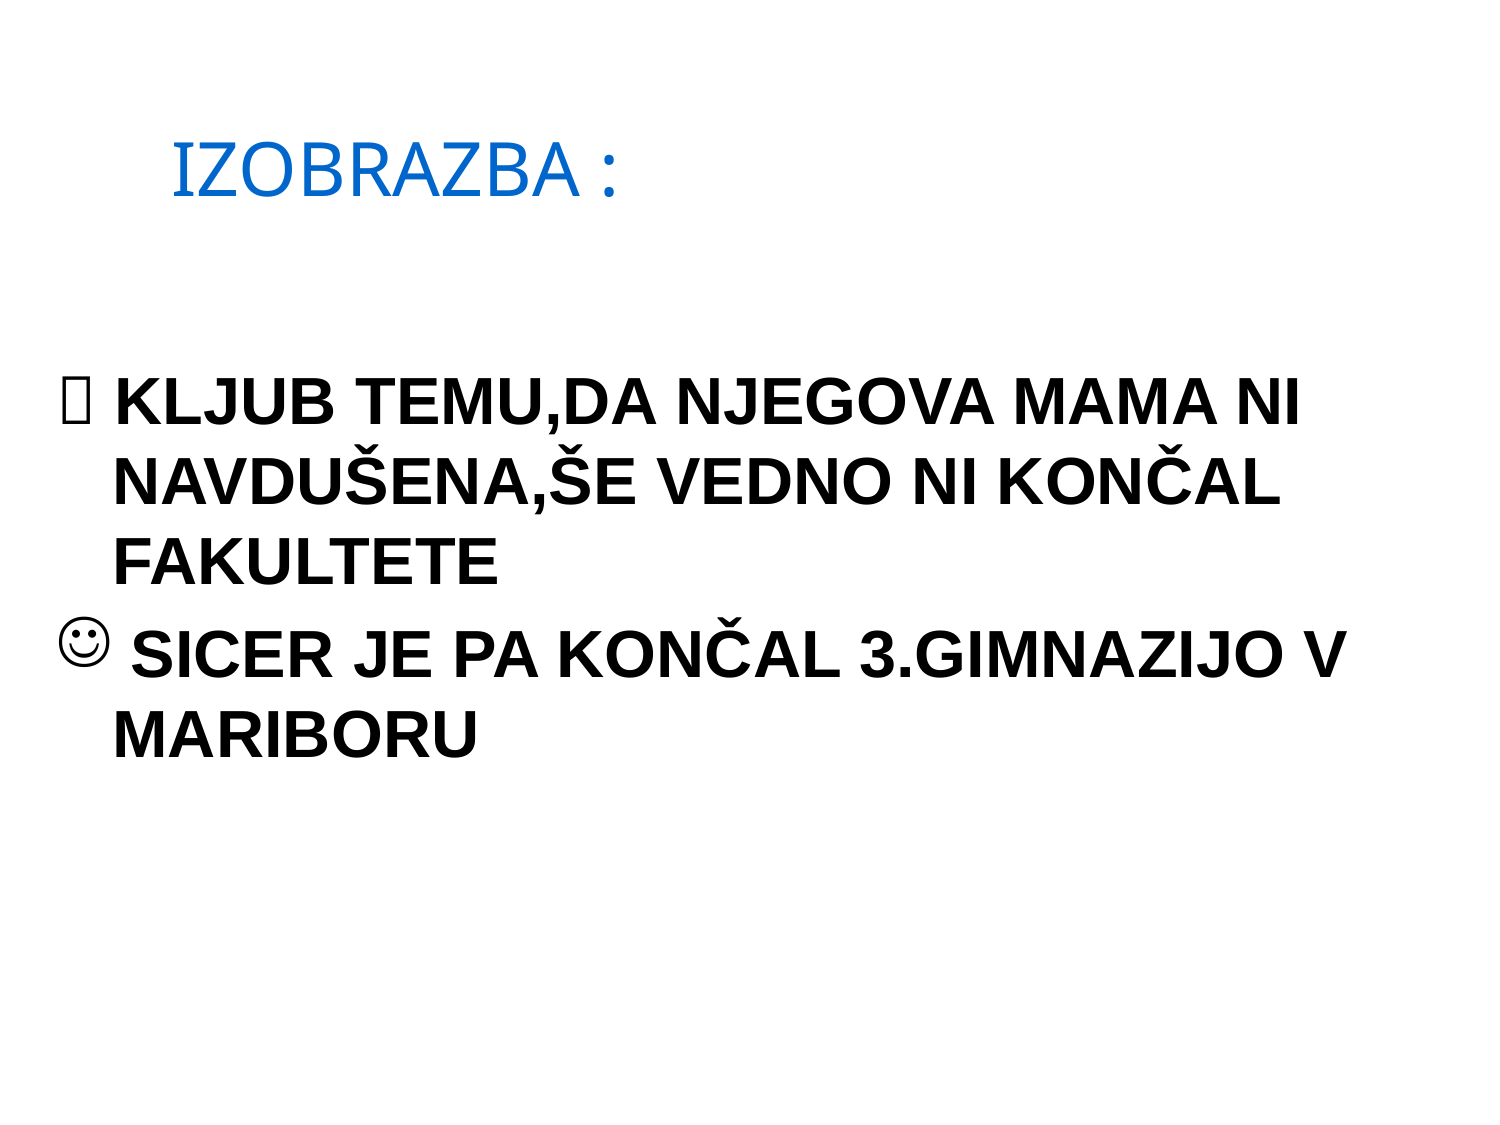

#
IZOBRAZBA :
 KLJUB TEMU,DA NJEGOVA MAMA NI NAVDUŠENA,ŠE VEDNO NI KONČAL FAKULTETE
 SICER JE PA KONČAL 3.GIMNAZIJO V MARIBORU